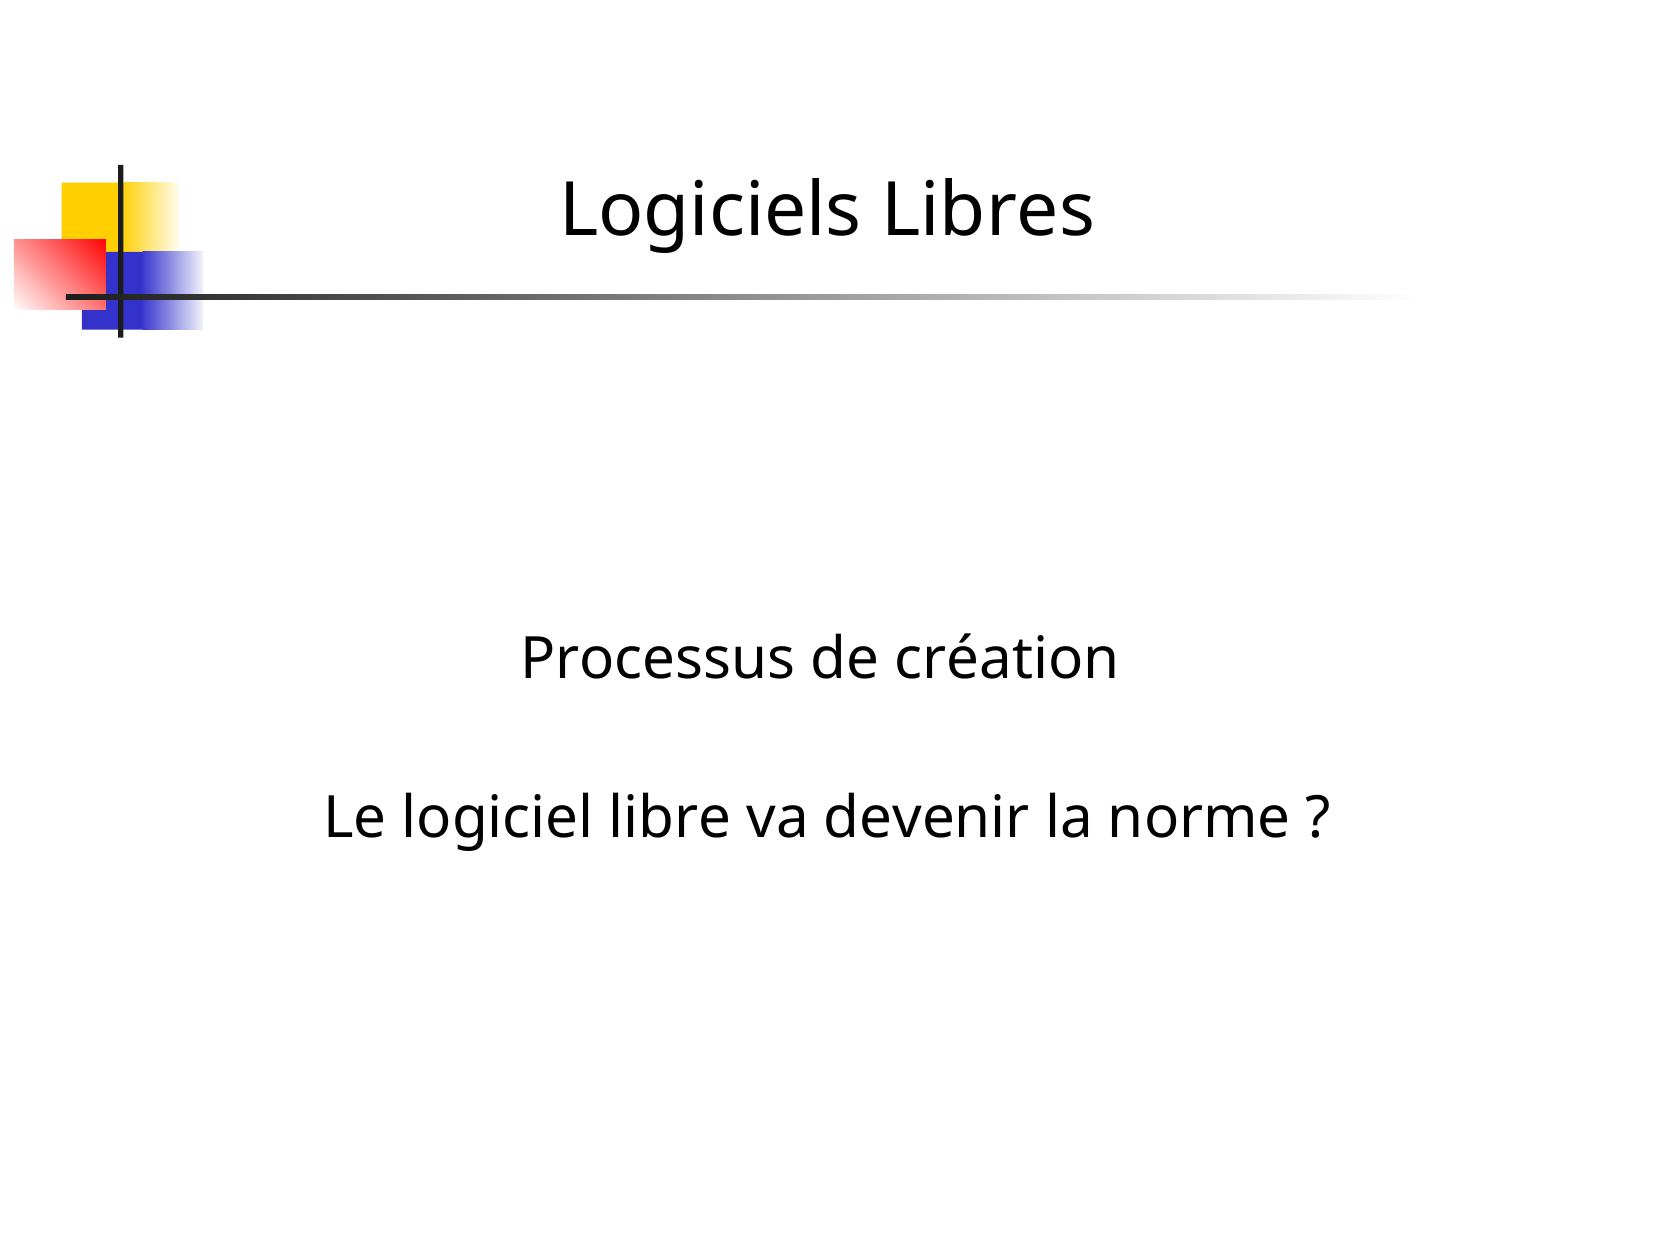

# Logiciels Libres
Processus de création
Le logiciel libre va devenir la norme ?